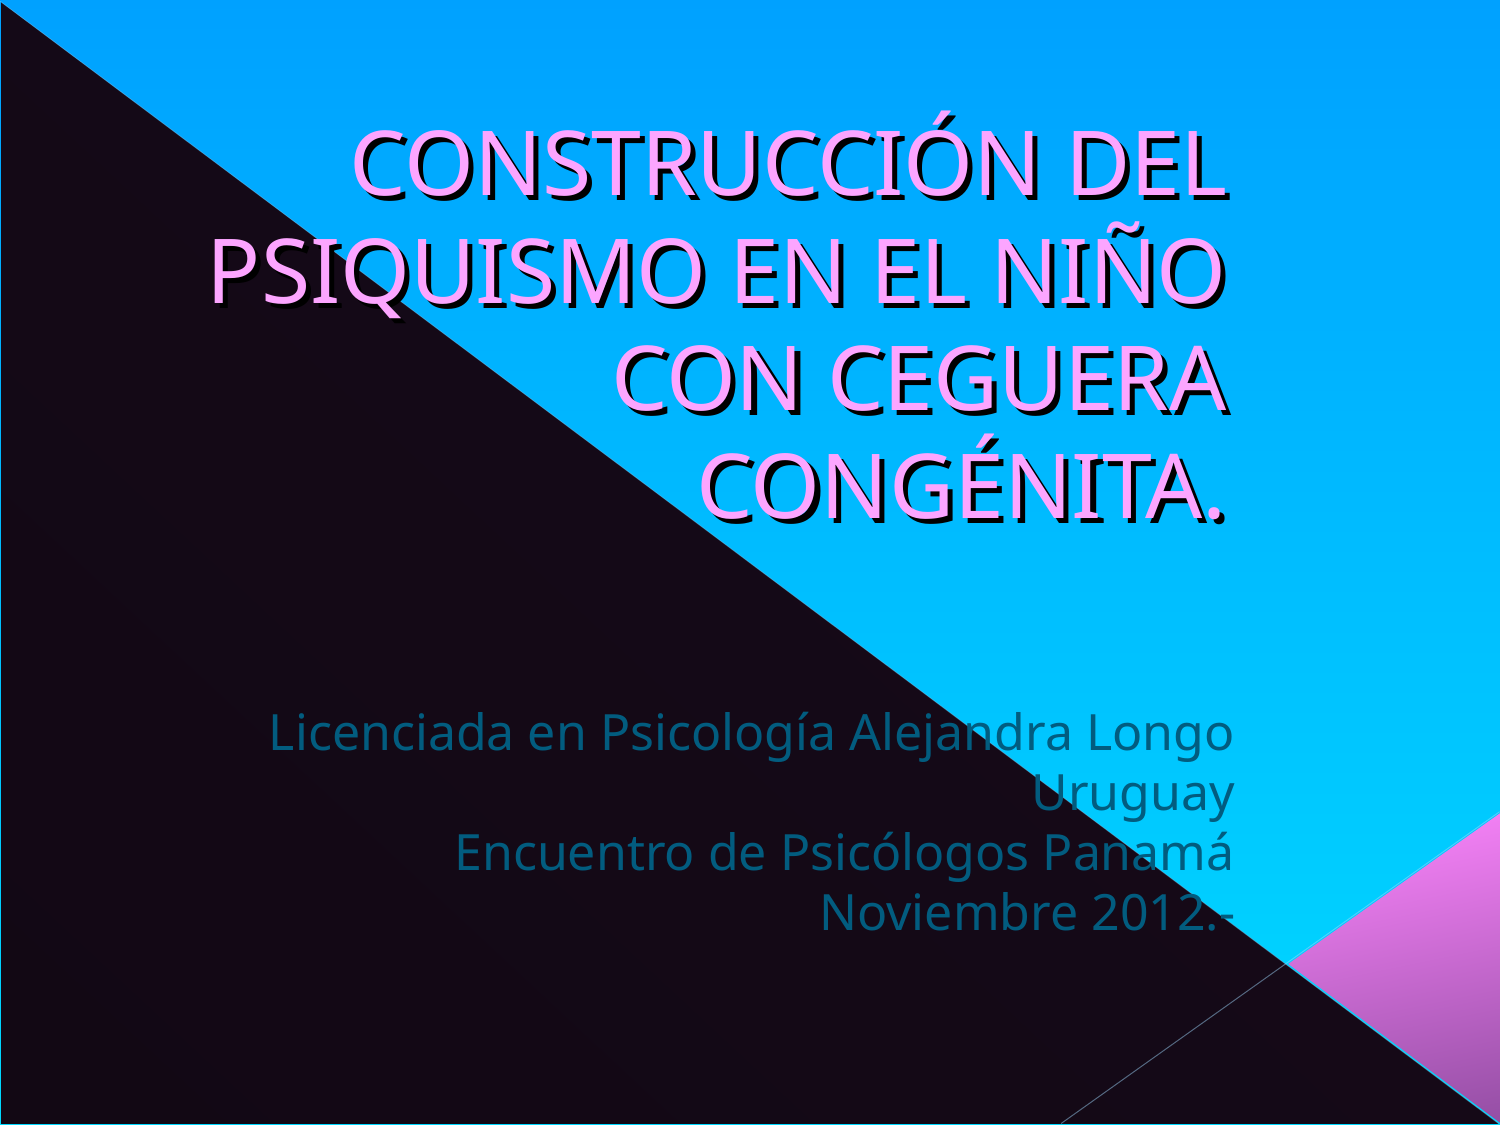

# CONSTRUCCIÓN DEL PSIQUISMO EN EL NIÑO CON CEGUERA CONGÉNITA.
Licenciada en Psicología Alejandra Longo
Uruguay
Encuentro de Psicólogos Panamá
Noviembre 2012.-